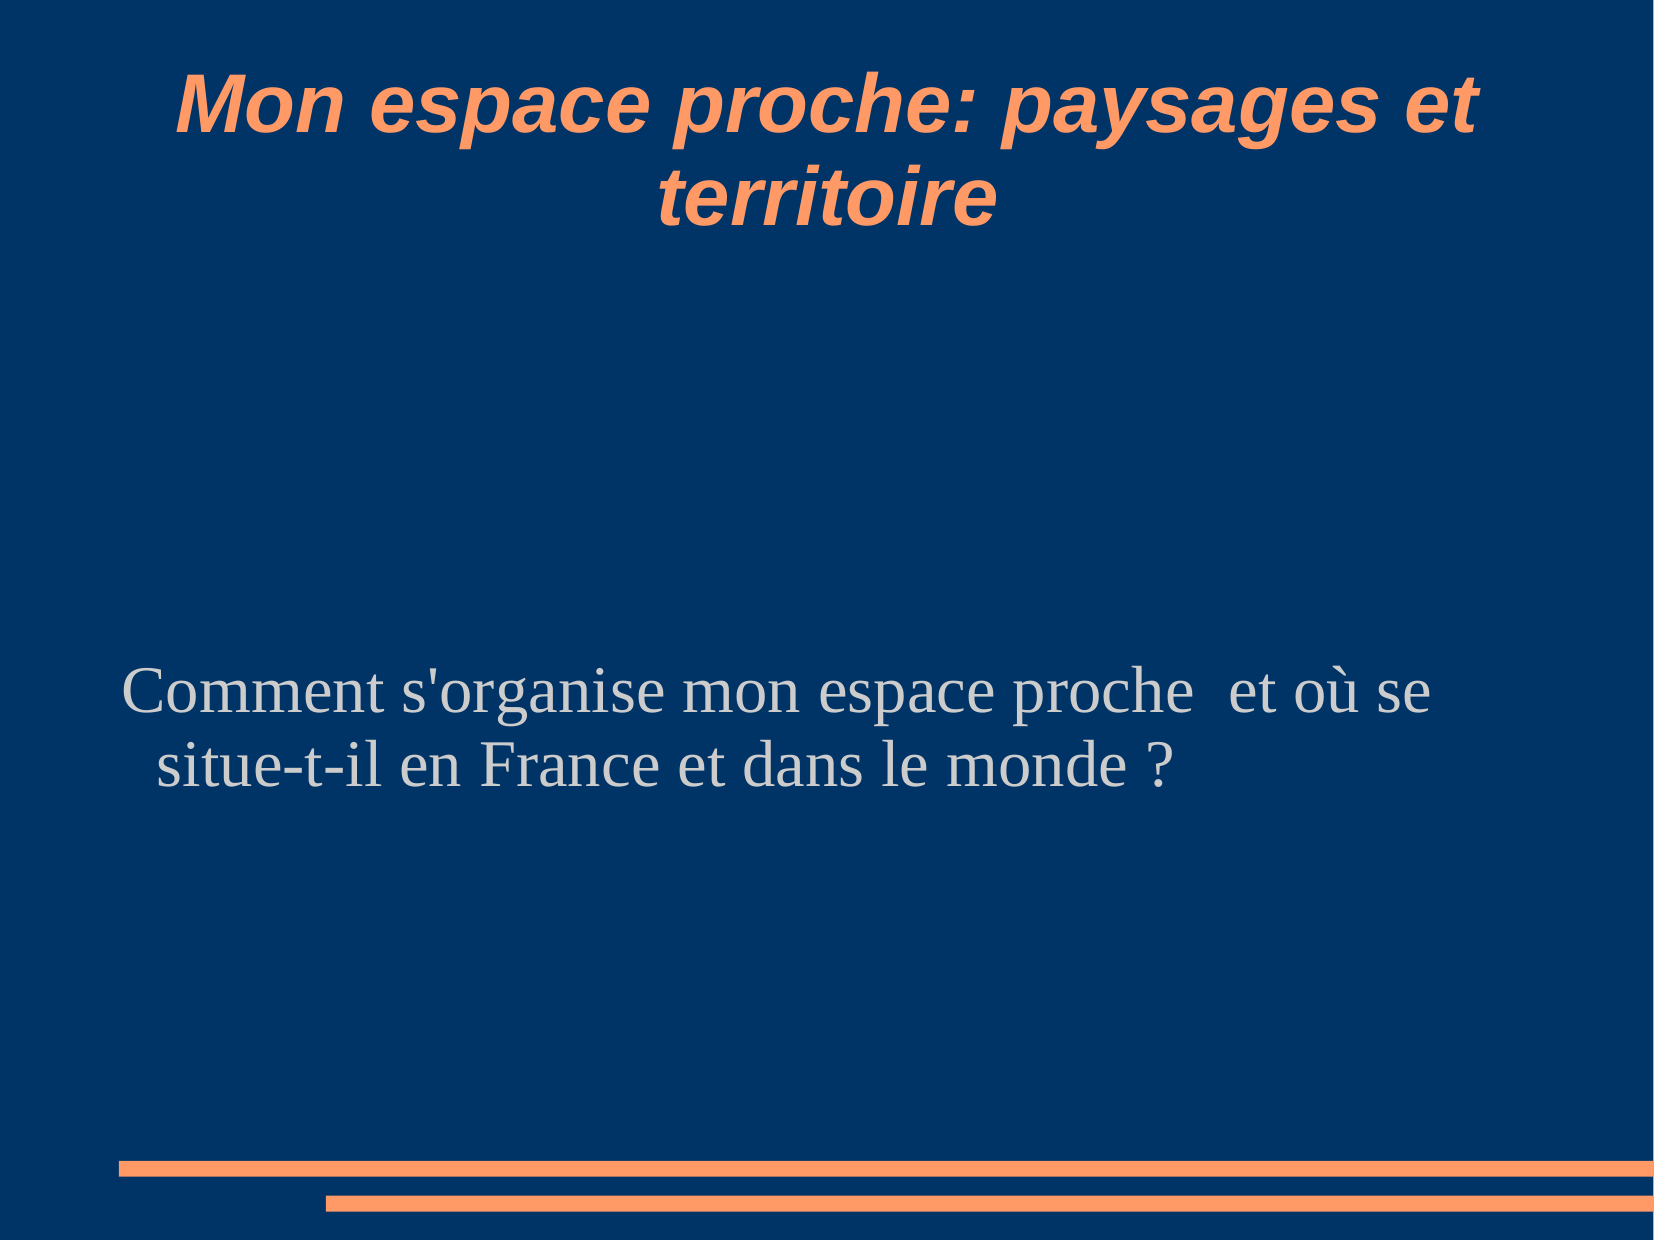

# Mon espace proche: paysages et territoire
Comment s'organise mon espace proche et où se situe-t-il en France et dans le monde ?